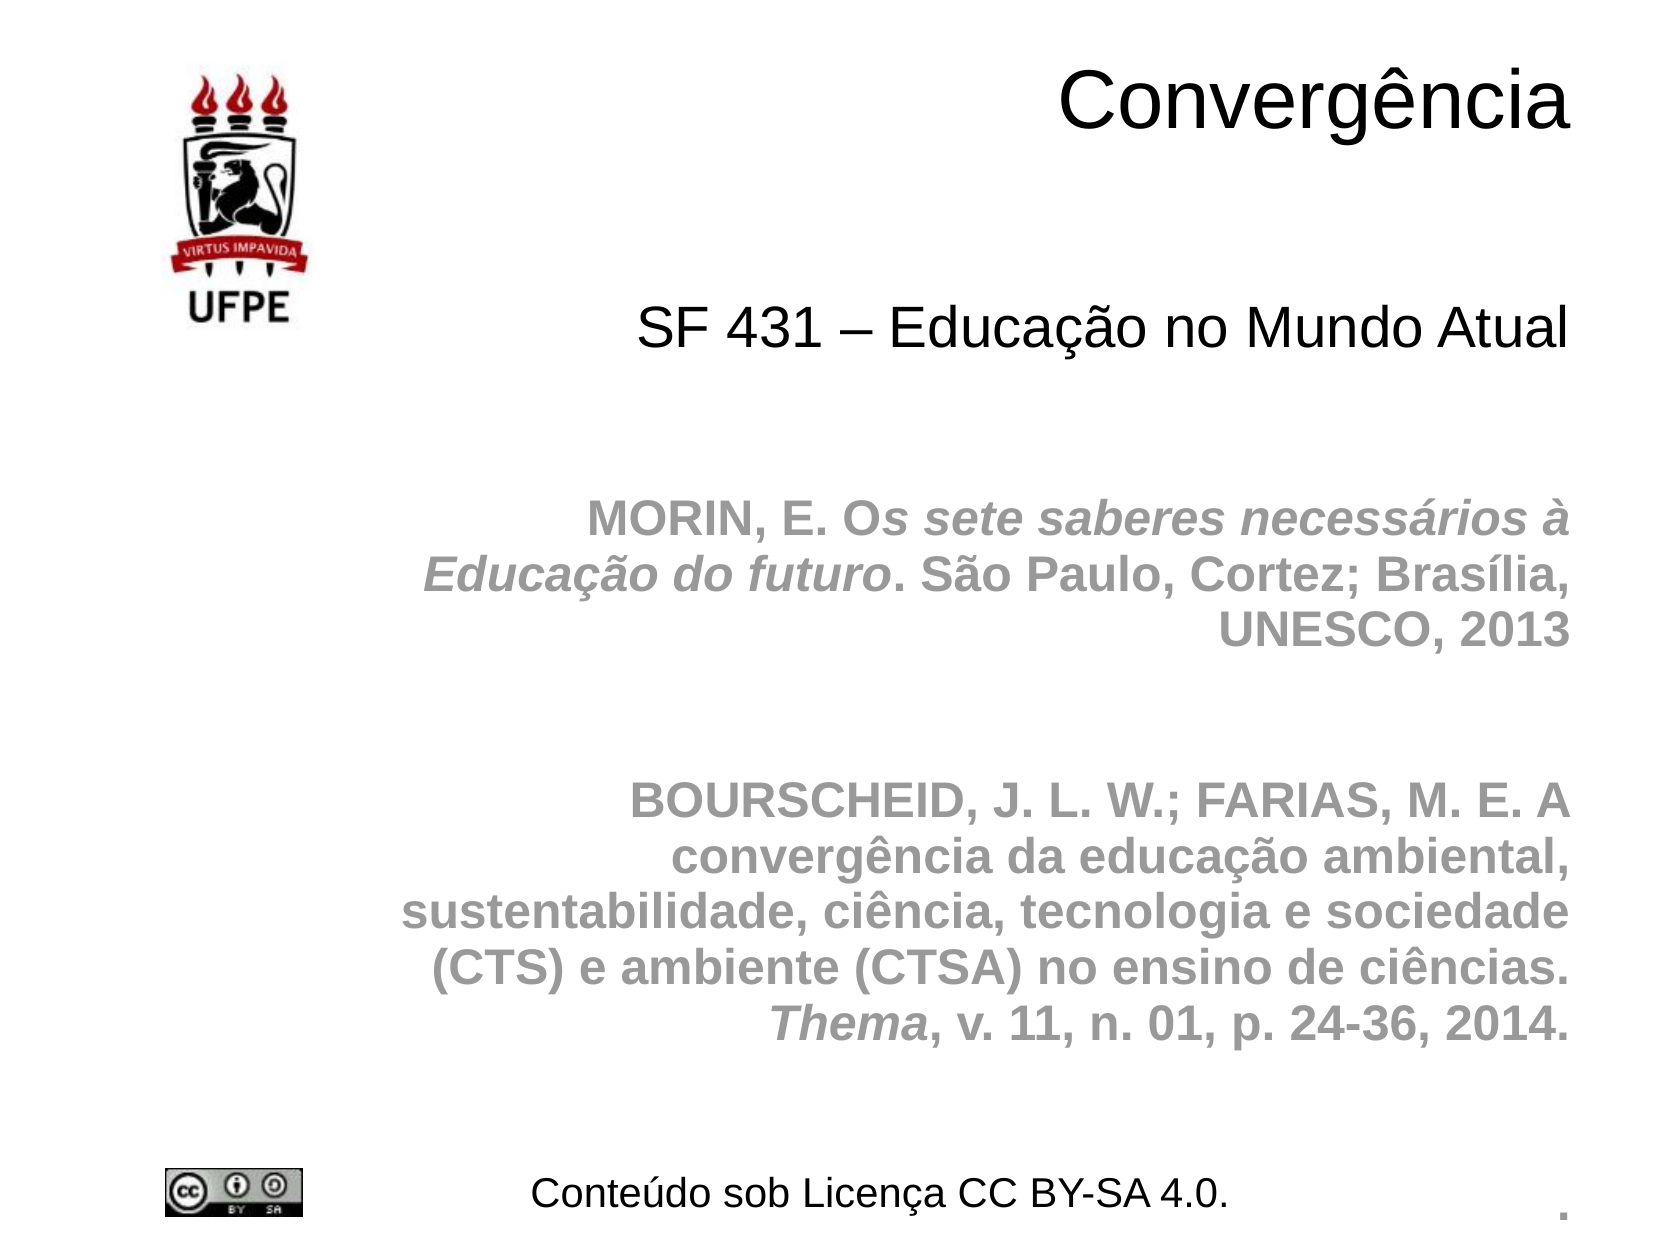

# Convergência
SF 431 – Educação no Mundo Atual
MORIN, E. Os sete saberes necessários à Educação do futuro. São Paulo, Cortez; Brasília, UNESCO, 2013
BOURSCHEID, J. L. W.; FARIAS, M. E. A convergência da educação ambiental, sustentabilidade, ciência, tecnologia e sociedade (CTS) e ambiente (CTSA) no ensino de ciências. Thema, v. 11, n. 01, p. 24-36, 2014.
.
Conteúdo sob Licença CC BY-SA 4.0.